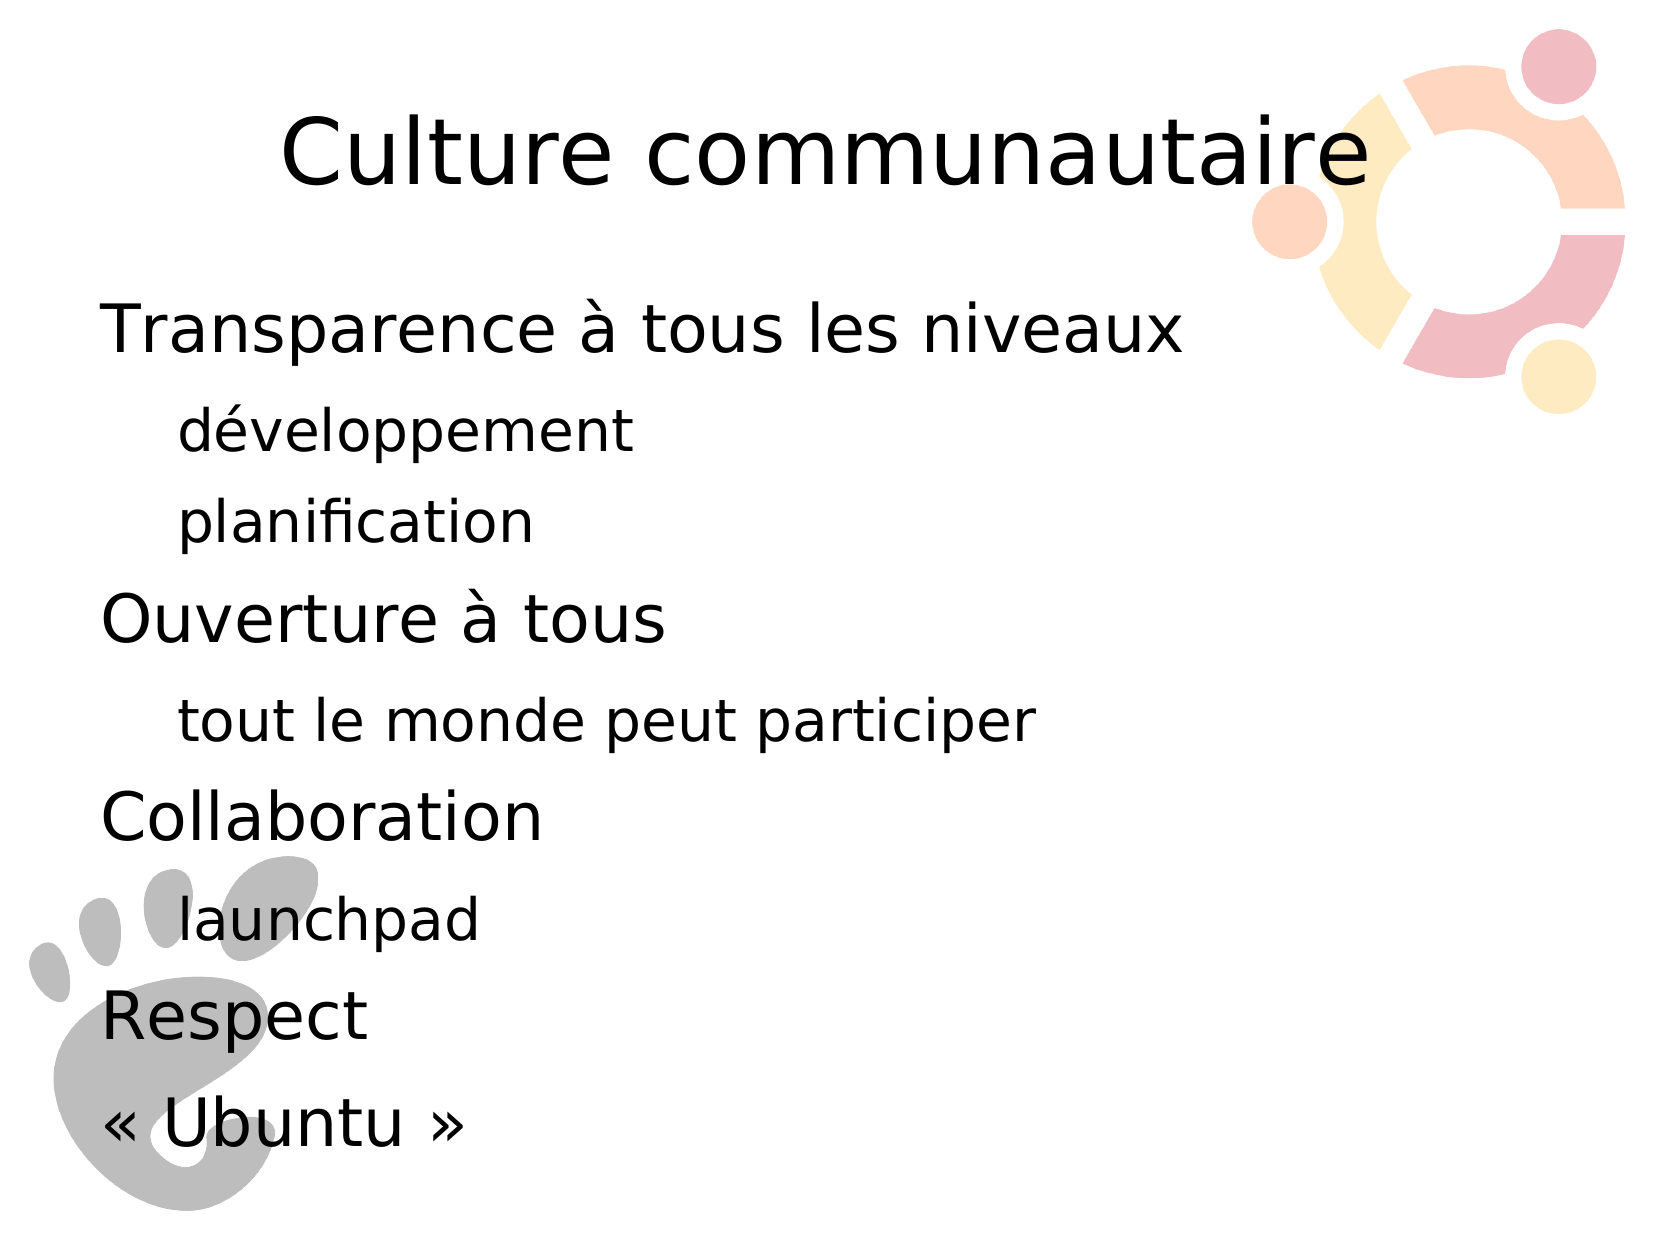

# Culture communautaire
Transparence à tous les niveaux
développement
planification
Ouverture à tous
tout le monde peut participer
Collaboration
launchpad
Respect
« Ubuntu »